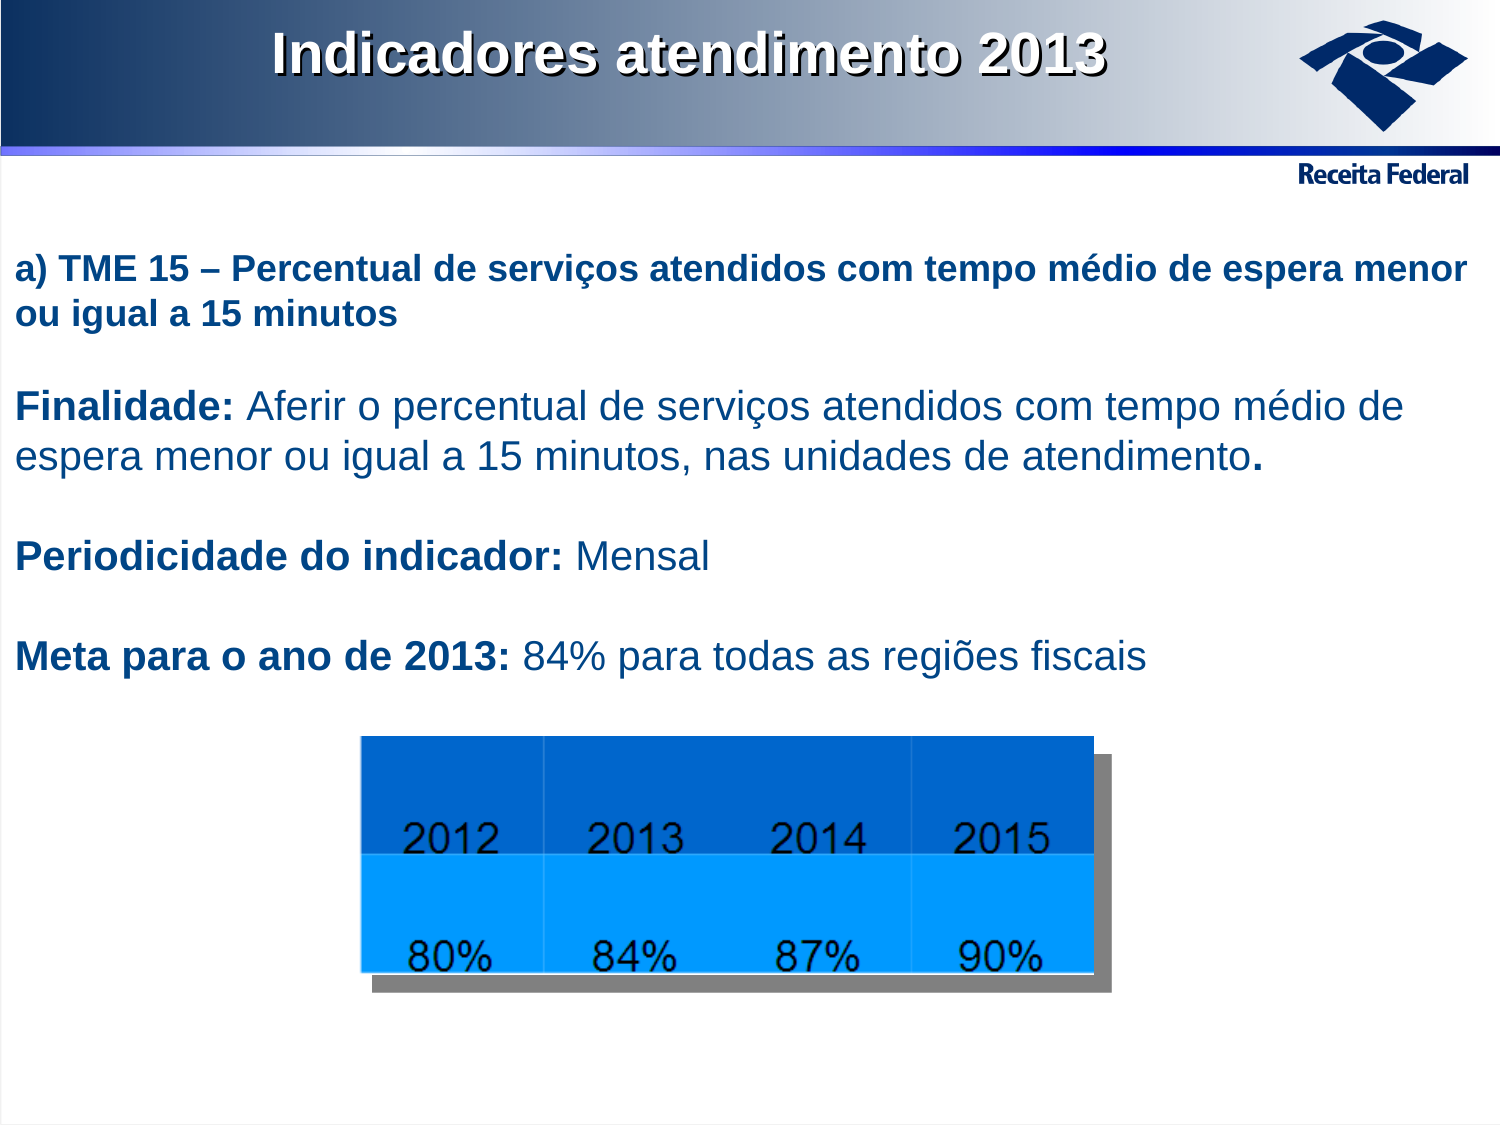

# Indicadores atendimento 2013
a) TME 15 – Percentual de serviços atendidos com tempo médio de espera menor ou igual a 15 minutos
Finalidade: Aferir o percentual de serviços atendidos com tempo médio de espera menor ou igual a 15 minutos, nas unidades de atendimento.
Periodicidade do indicador: Mensal
Meta para o ano de 2013: 84% para todas as regiões fiscais